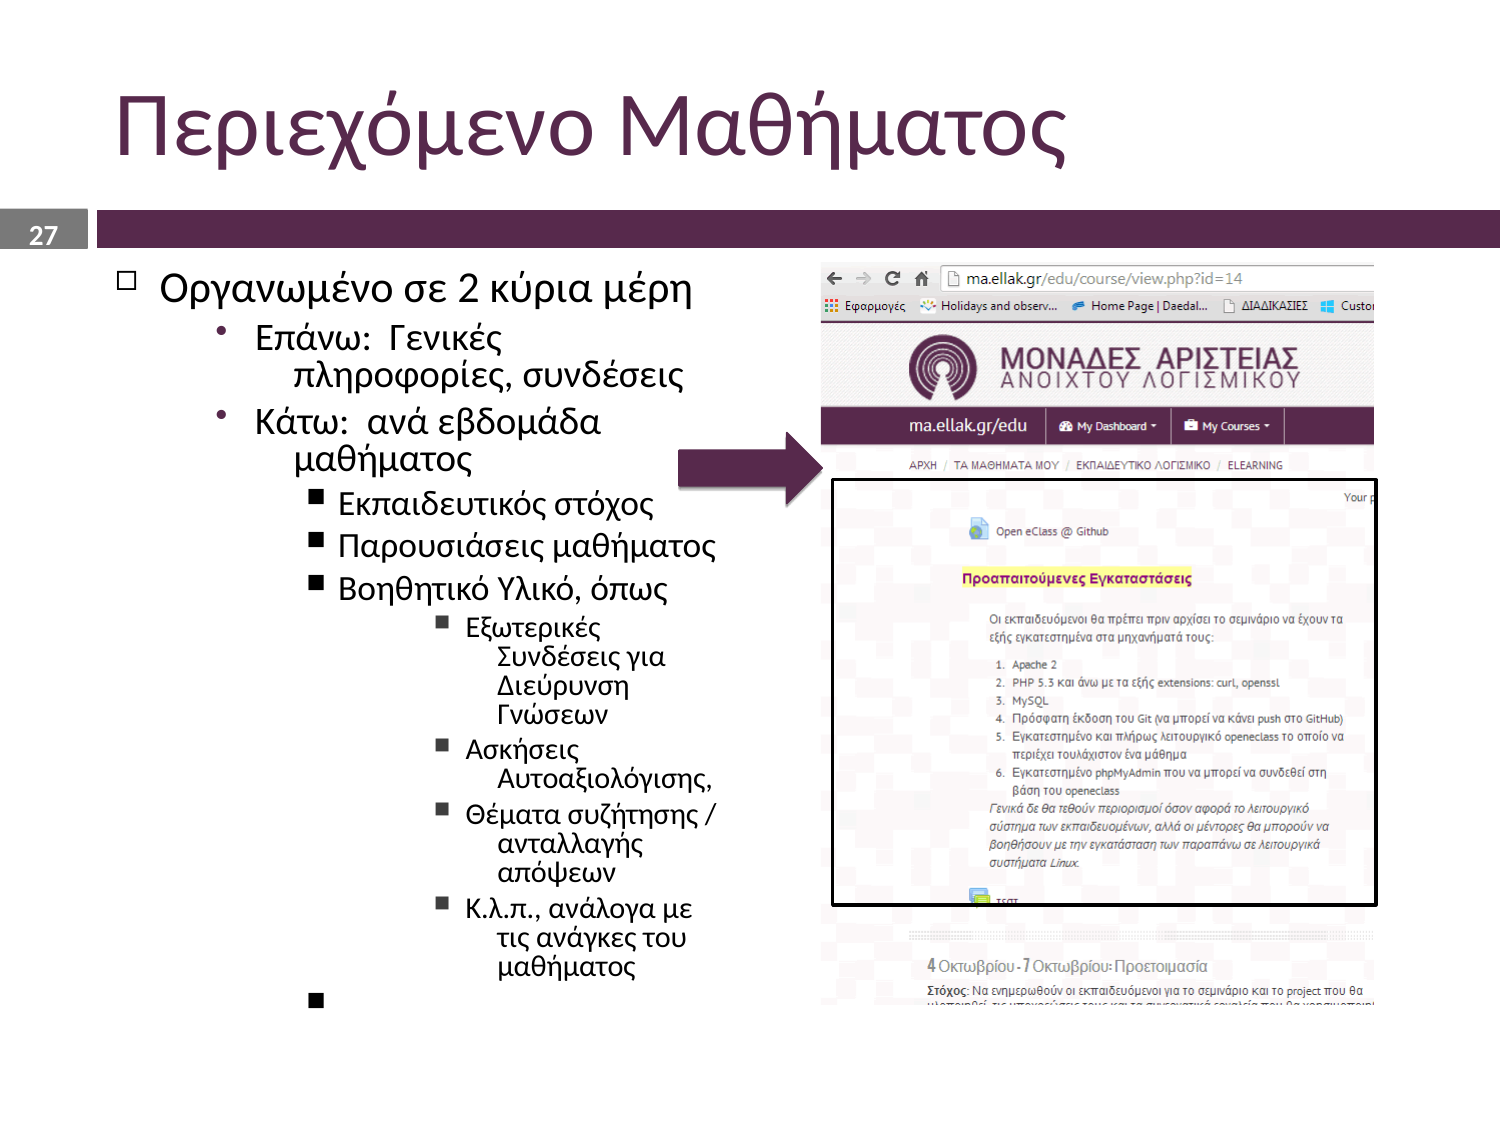

# Περιεχόμενο Μαθήματος
Οργανωμένο σε 2 κύρια μέρη
Επάνω: Γενικές πληροφορίες, συνδέσεις
Κάτω: ανά εβδομάδα μαθήματος
Εκπαιδευτικός στόχος
Παρουσιάσεις μαθήματος
Βοηθητικό Υλικό, όπως
Εξωτερικές Συνδέσεις για Διεύρυνση Γνώσεων
Ασκήσεις Αυτοαξιολόγισης,
Θέματα συζήτησης / ανταλλαγής απόψεων
Κ.λ.π., ανάλογα με τις ανάγκες του μαθήματος